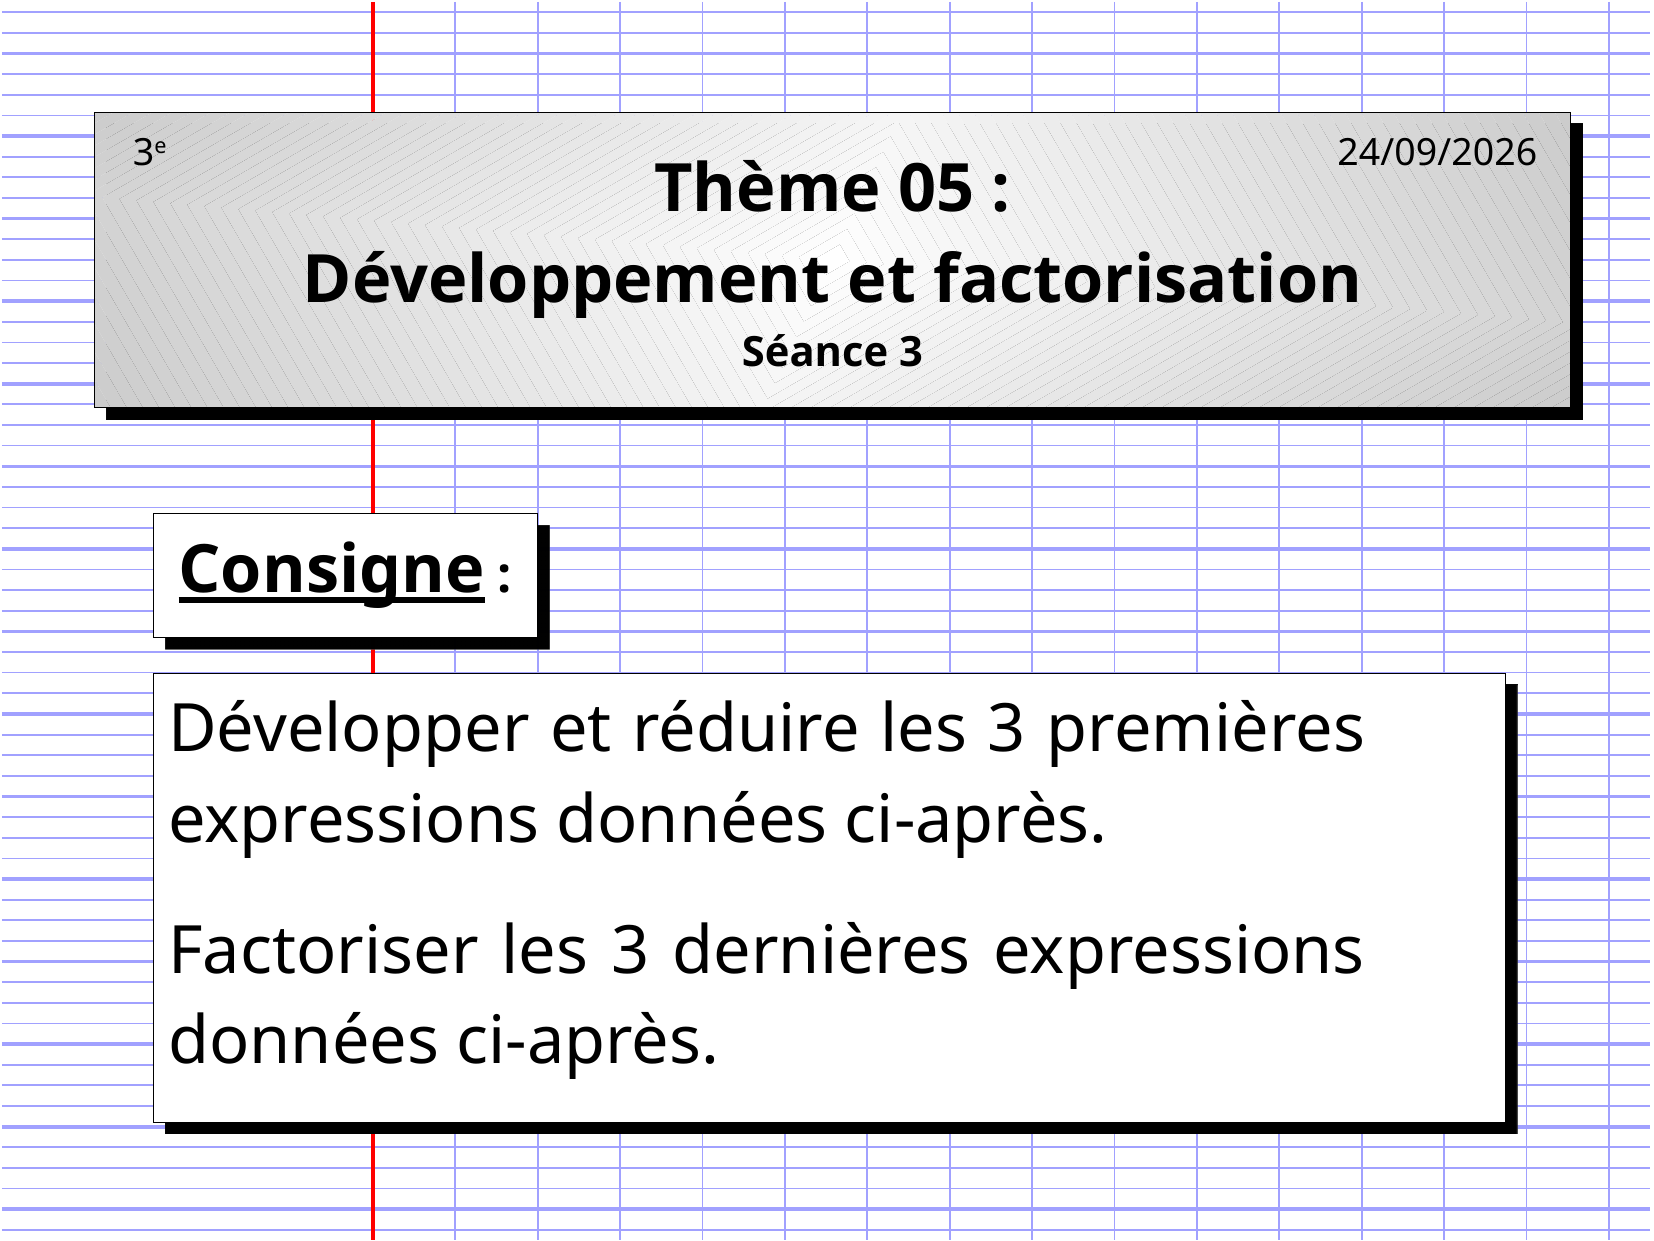

Thème 05 :
Développement et factorisation
Séance 3
3e
Consigne :
Développer et réduire les 3 premières expressions données ci-après.
Factoriser les 3 dernières expressions données ci-après.